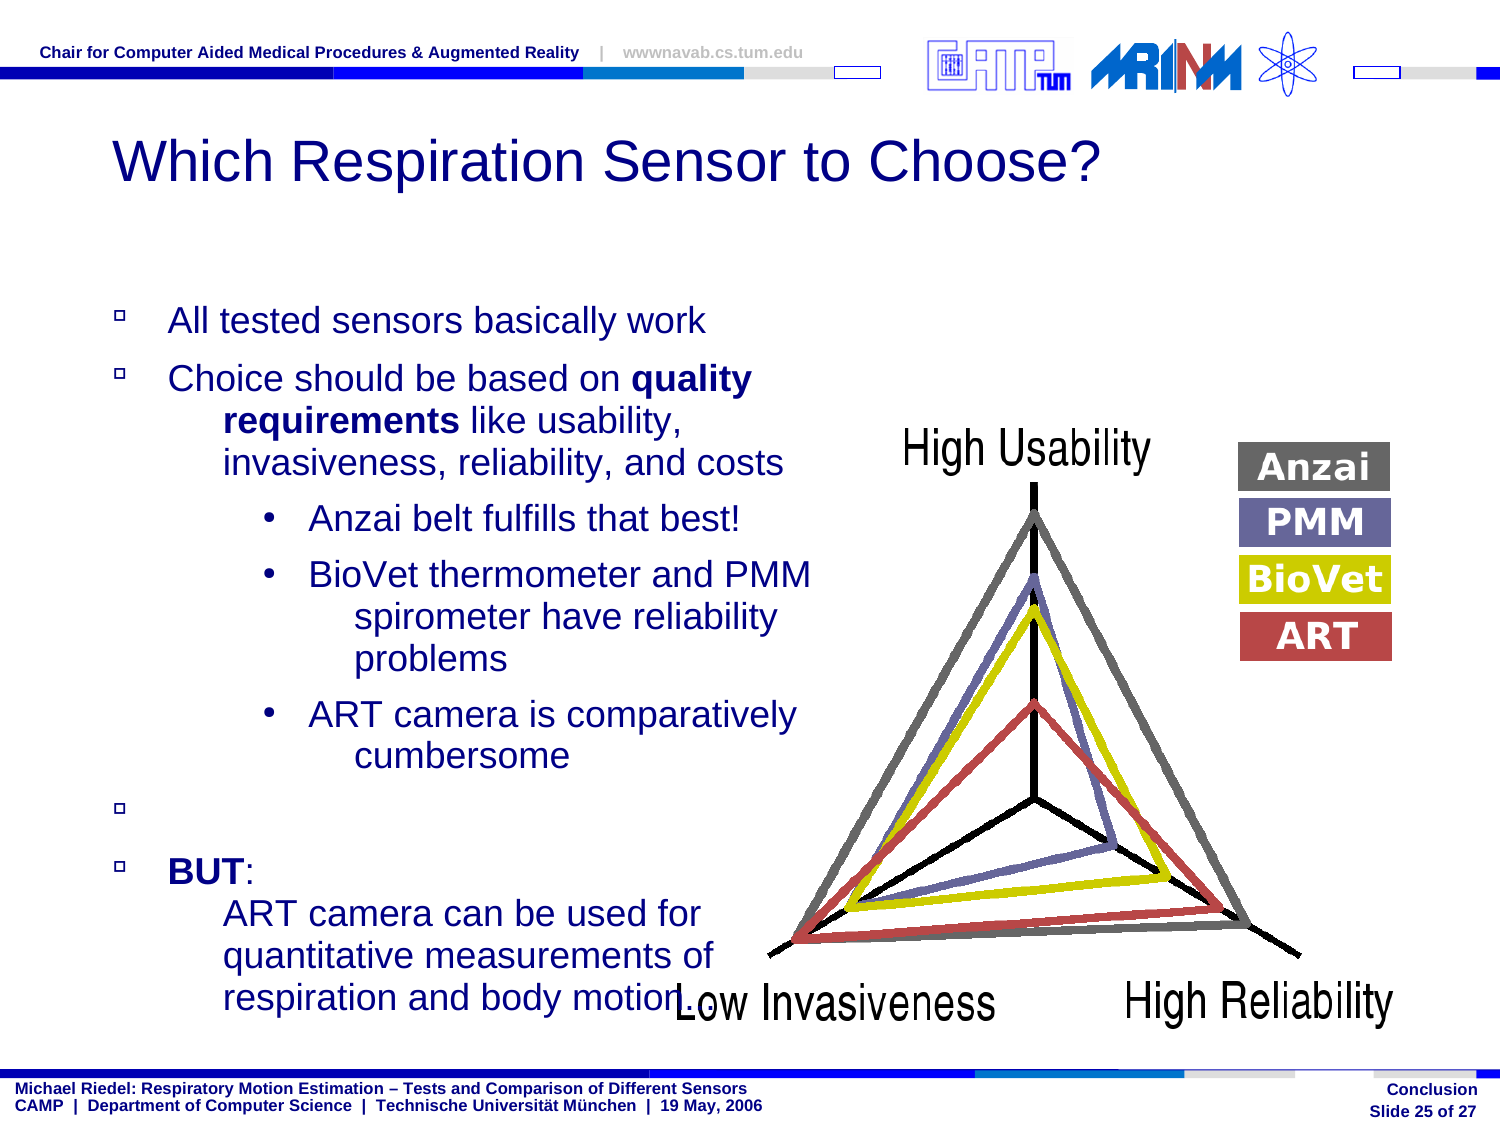

# Which Respiration Sensor to Choose?
All tested sensors basically work
Choice should be based on quality requirements like usability, invasiveness, reliability, and costs
Anzai belt fulfills that best!
BioVet thermometer and PMM spirometer have reliability problems
ART camera is comparatively cumbersome
BUT:
ART camera can be used for
quantitative measurements of
respiration and body motion...
Conclusion